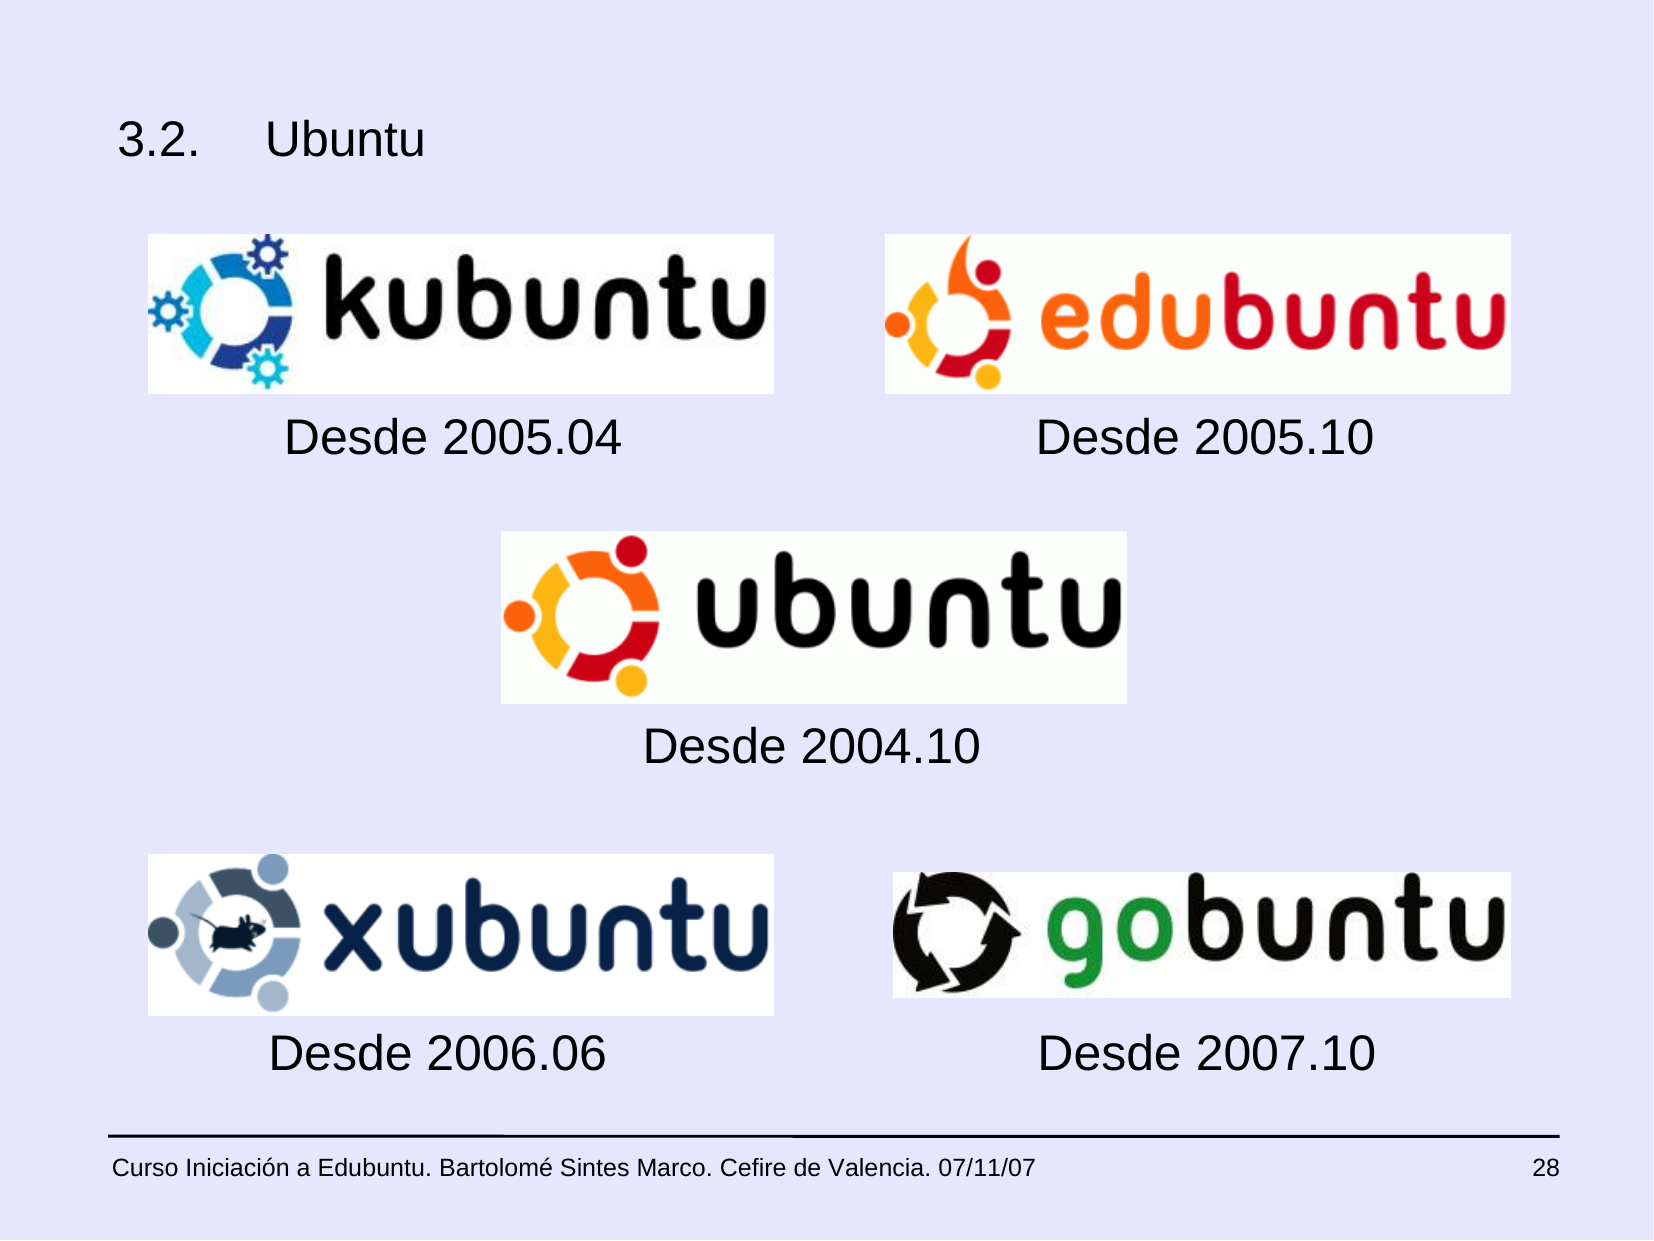

3.2.	Ubuntu
Desde 2005.04
Desde 2005.10
Desde 2004.10
Desde 2006.06
Desde 2007.10